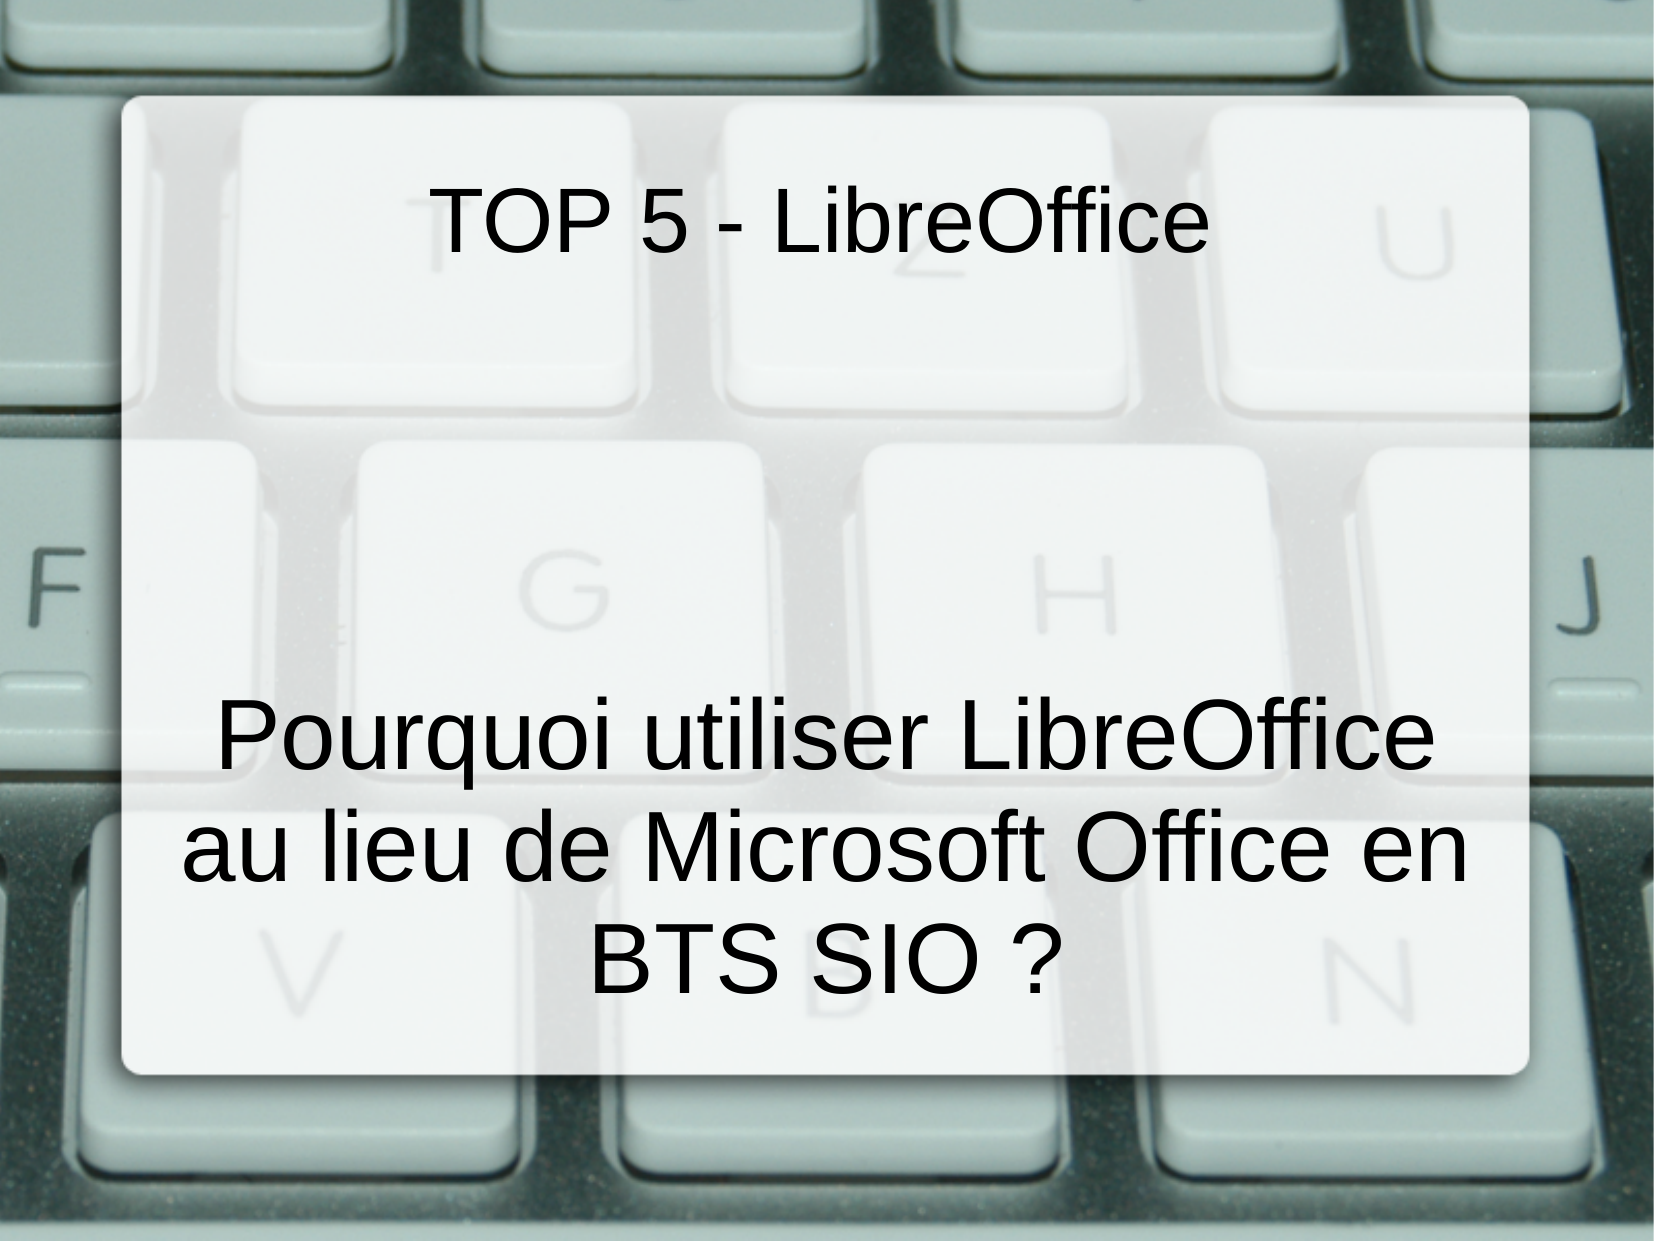

# TOP 5 - LibreOffice
Pourquoi utiliser LibreOffice au lieu de Microsoft Office en BTS SIO ?